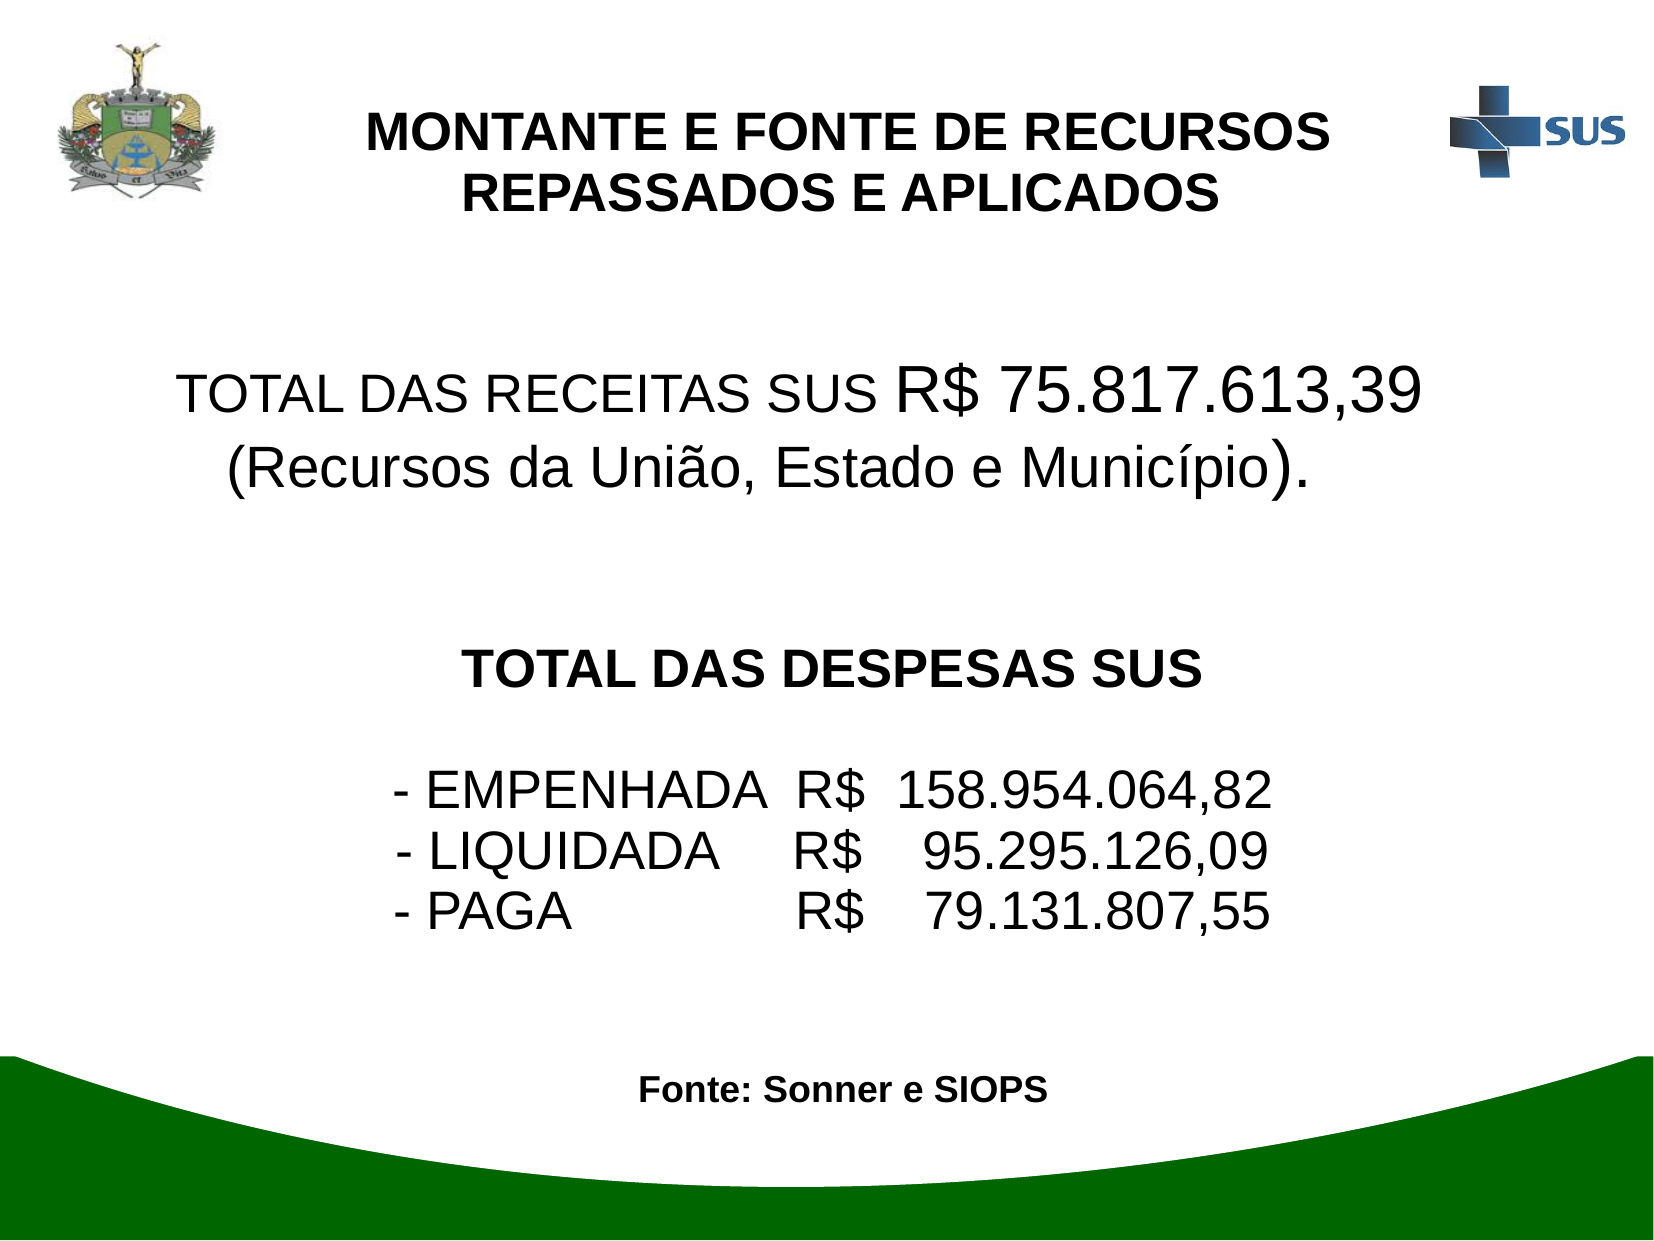

MONTANTE E FONTE DE RECURSOS REPASSADOS E APLICADOS
TOTAL DAS RECEITAS SUS R$ 75.817.613,39
 (Recursos da União, Estado e Município).
TOTAL DAS DESPESAS SUS
- EMPENHADA R$ 158.954.064,82
- LIQUIDADA R$ 95.295.126,09
- PAGA R$ 79.131.807,55
Fonte: Sonner e SIOPS